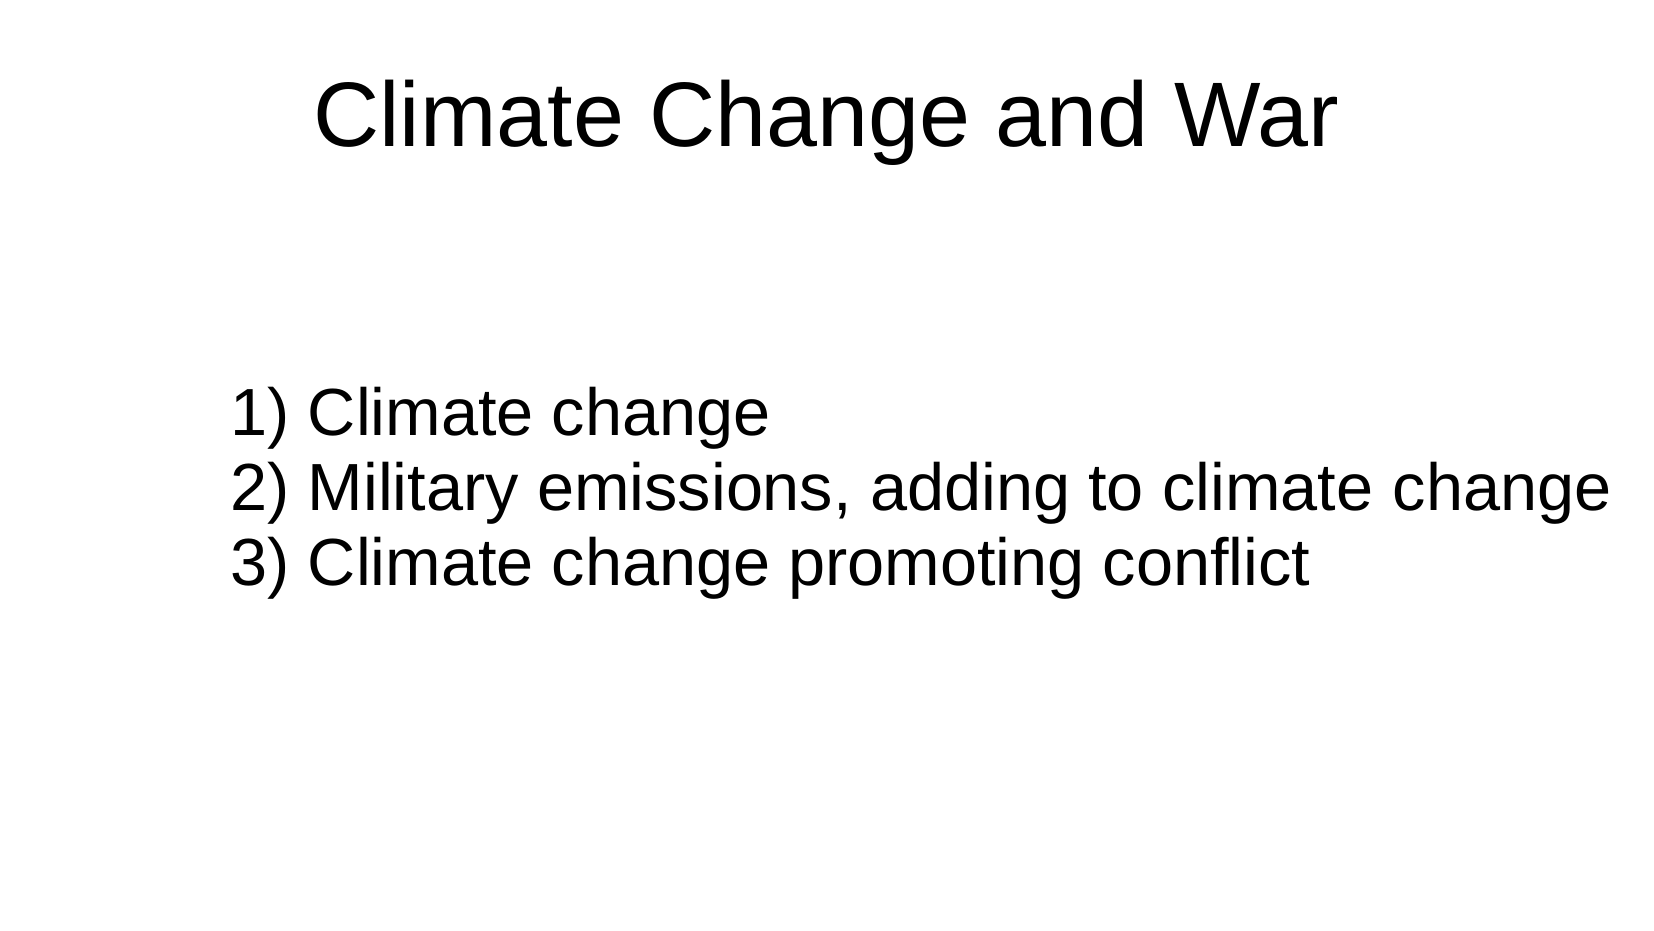

# Climate Change and War
		1) Climate change
		2) Military emissions, adding to climate change
		3) Climate change promoting conflict